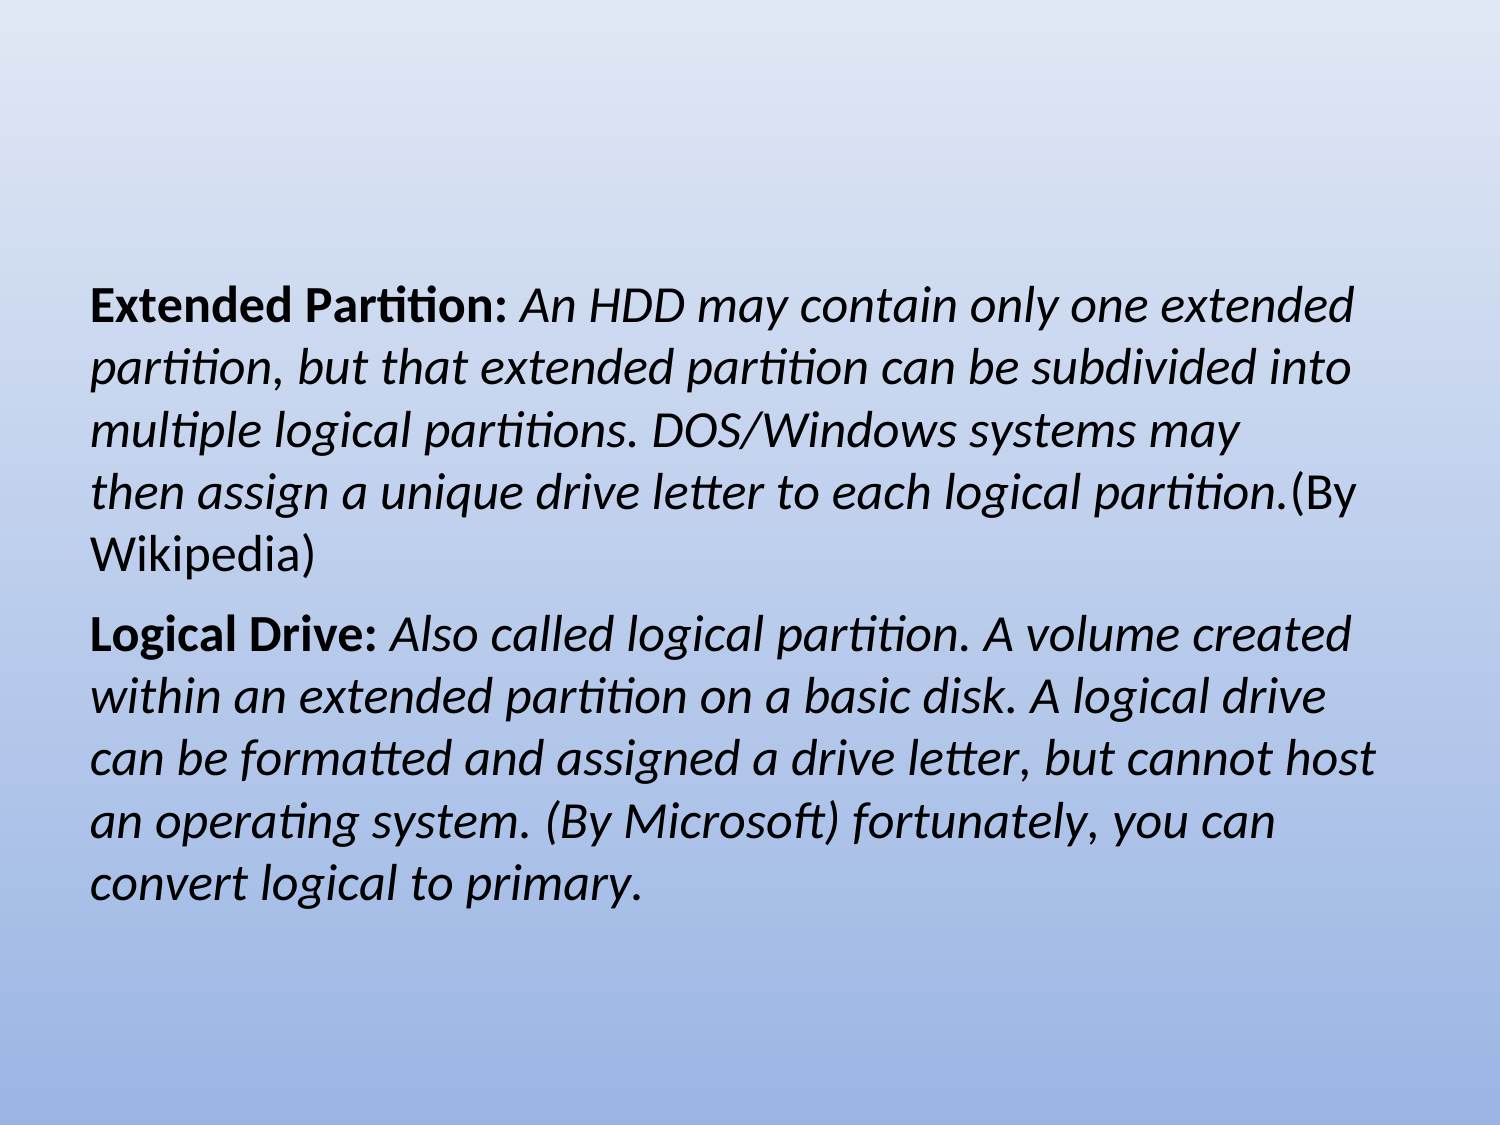

#
Extended Partition: An HDD may contain only one extended partition, but that extended partition can be subdivided into multiple logical partitions. DOS/Windows systems may then assign a unique drive letter to each logical partition.(By Wikipedia)
Logical Drive: Also called logical partition. A volume created within an extended partition on a basic disk. A logical drive can be formatted and assigned a drive letter, but cannot host an operating system. (By Microsoft) fortunately, you can convert logical to primary.